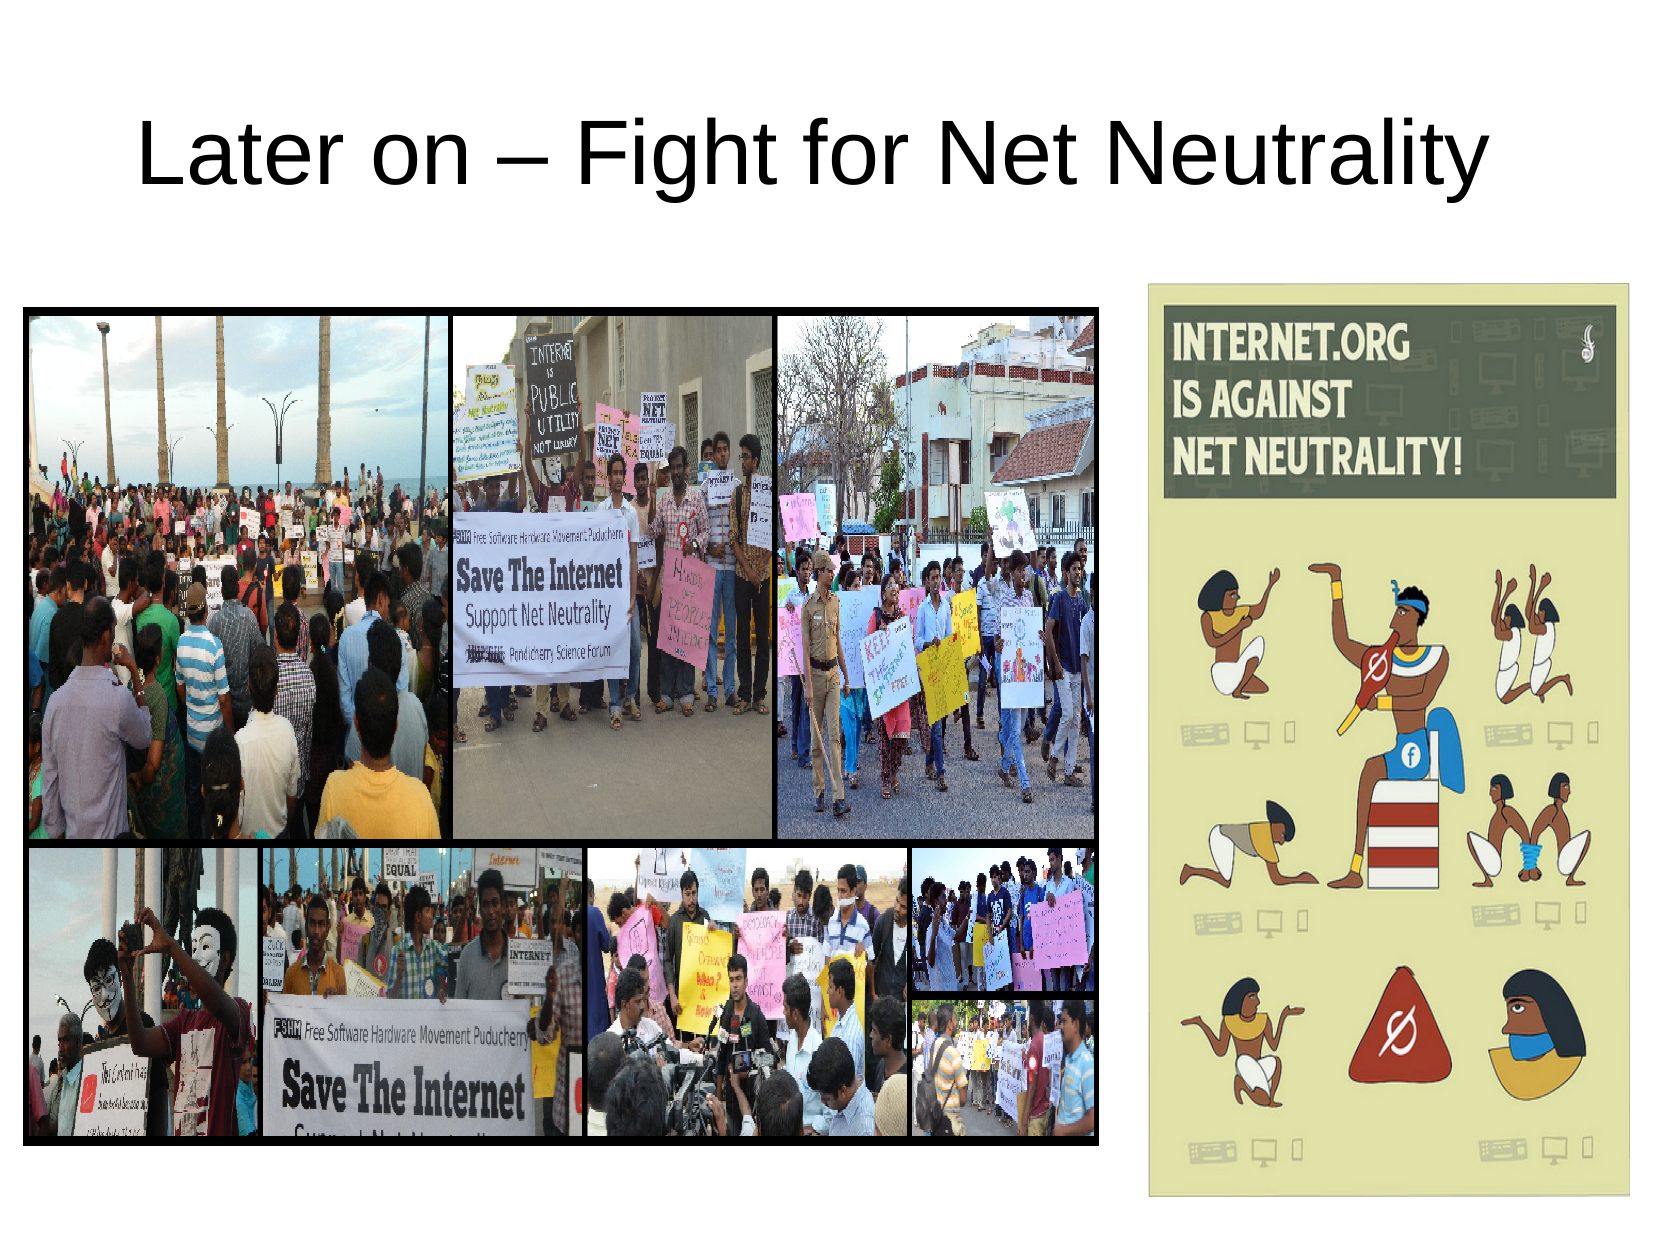

# Later on – Fight for Net Neutrality